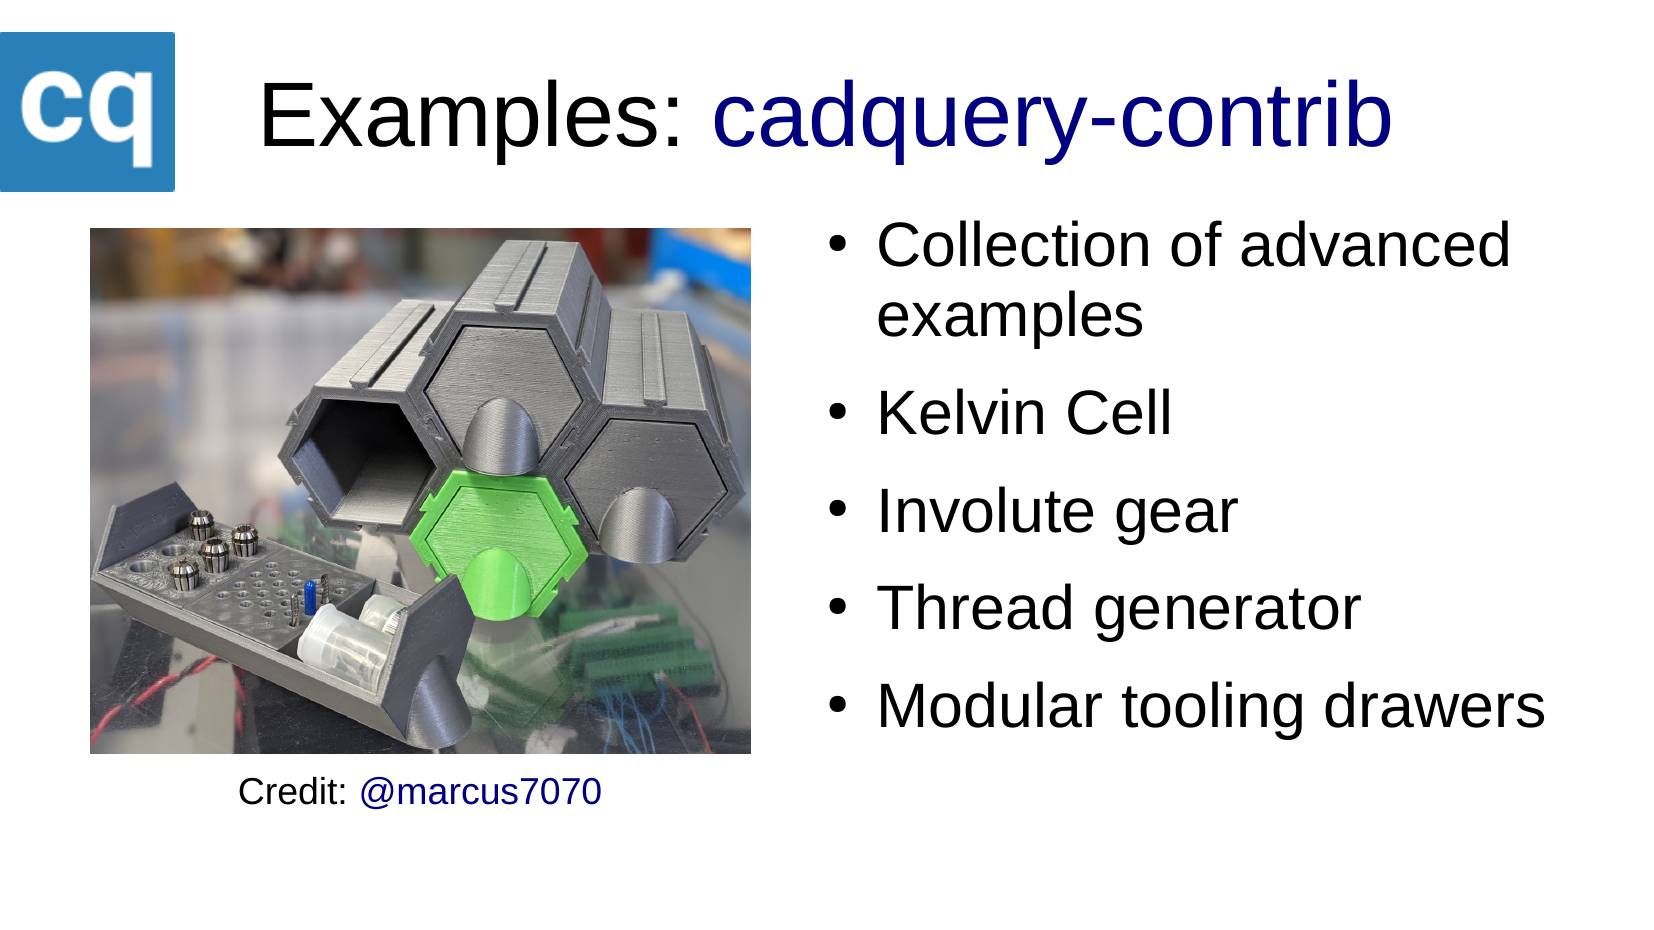

# Examples: cadquery-contrib
Collection of advanced examples
Kelvin Cell
Involute gear
Thread generator
Modular tooling drawers
Credit: @marcus7070